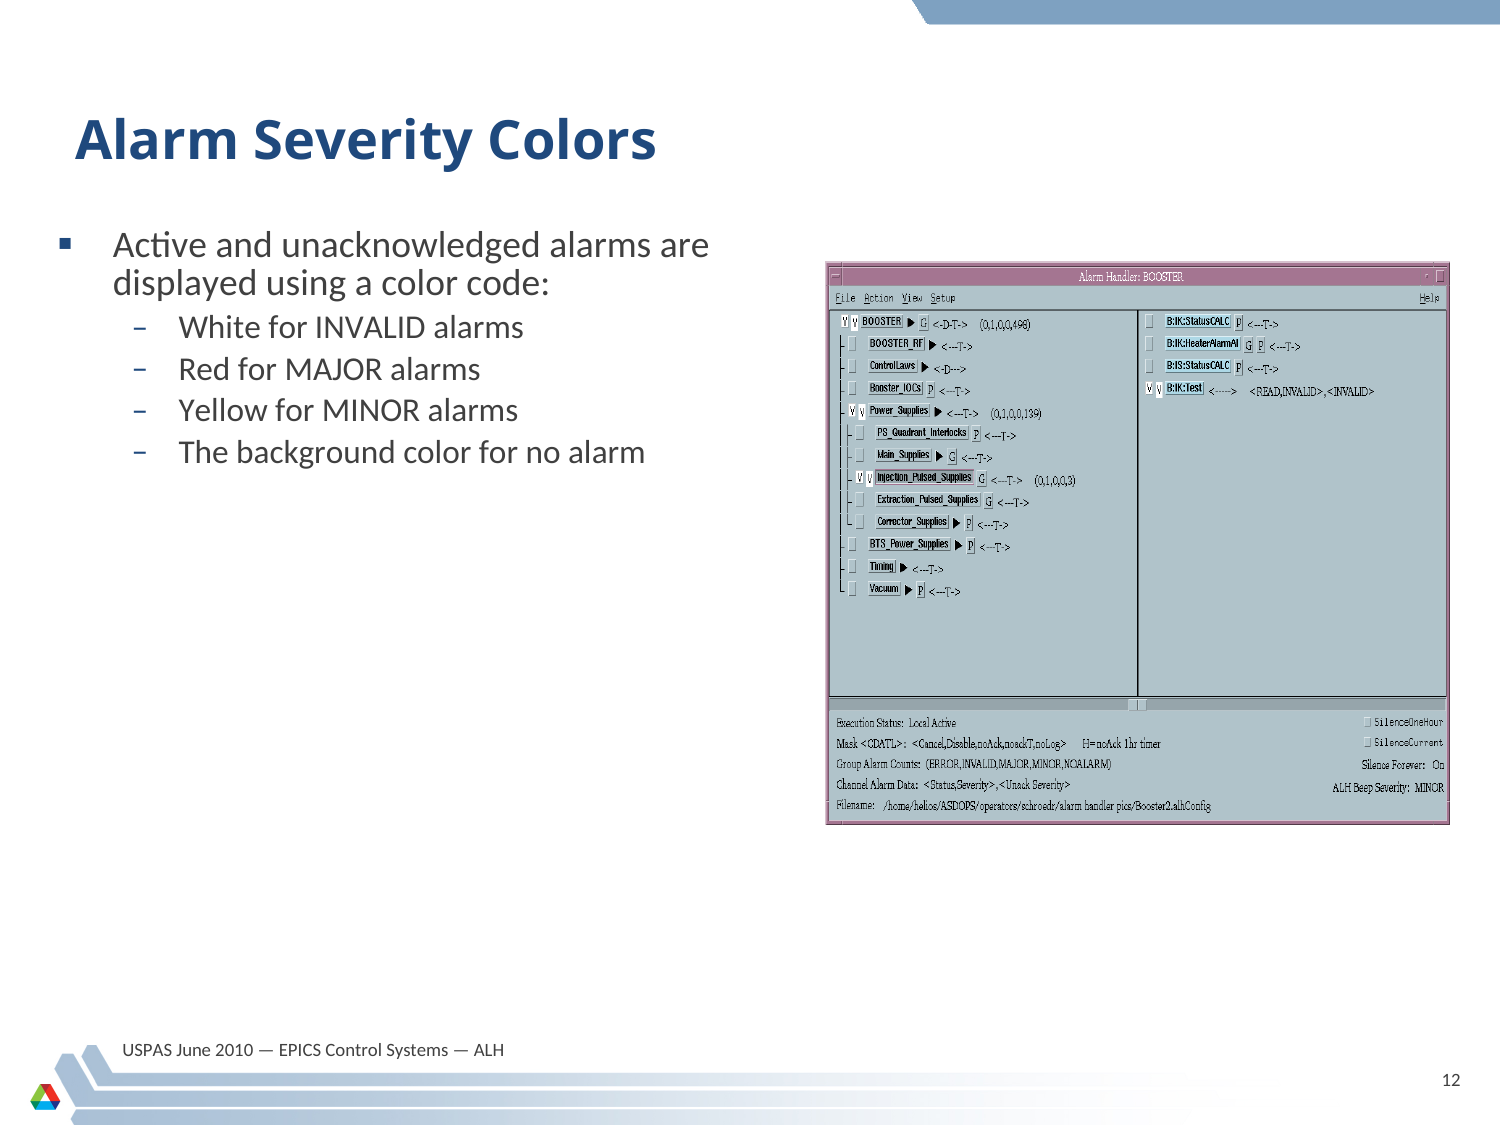

# Alarm Severity Colors
Active and unacknowledged alarms are displayed using a color code:
White for INVALID alarms
Red for MAJOR alarms
Yellow for MINOR alarms
The background color for no alarm
USPAS June 2010 — EPICS Control Systems — ALH
12